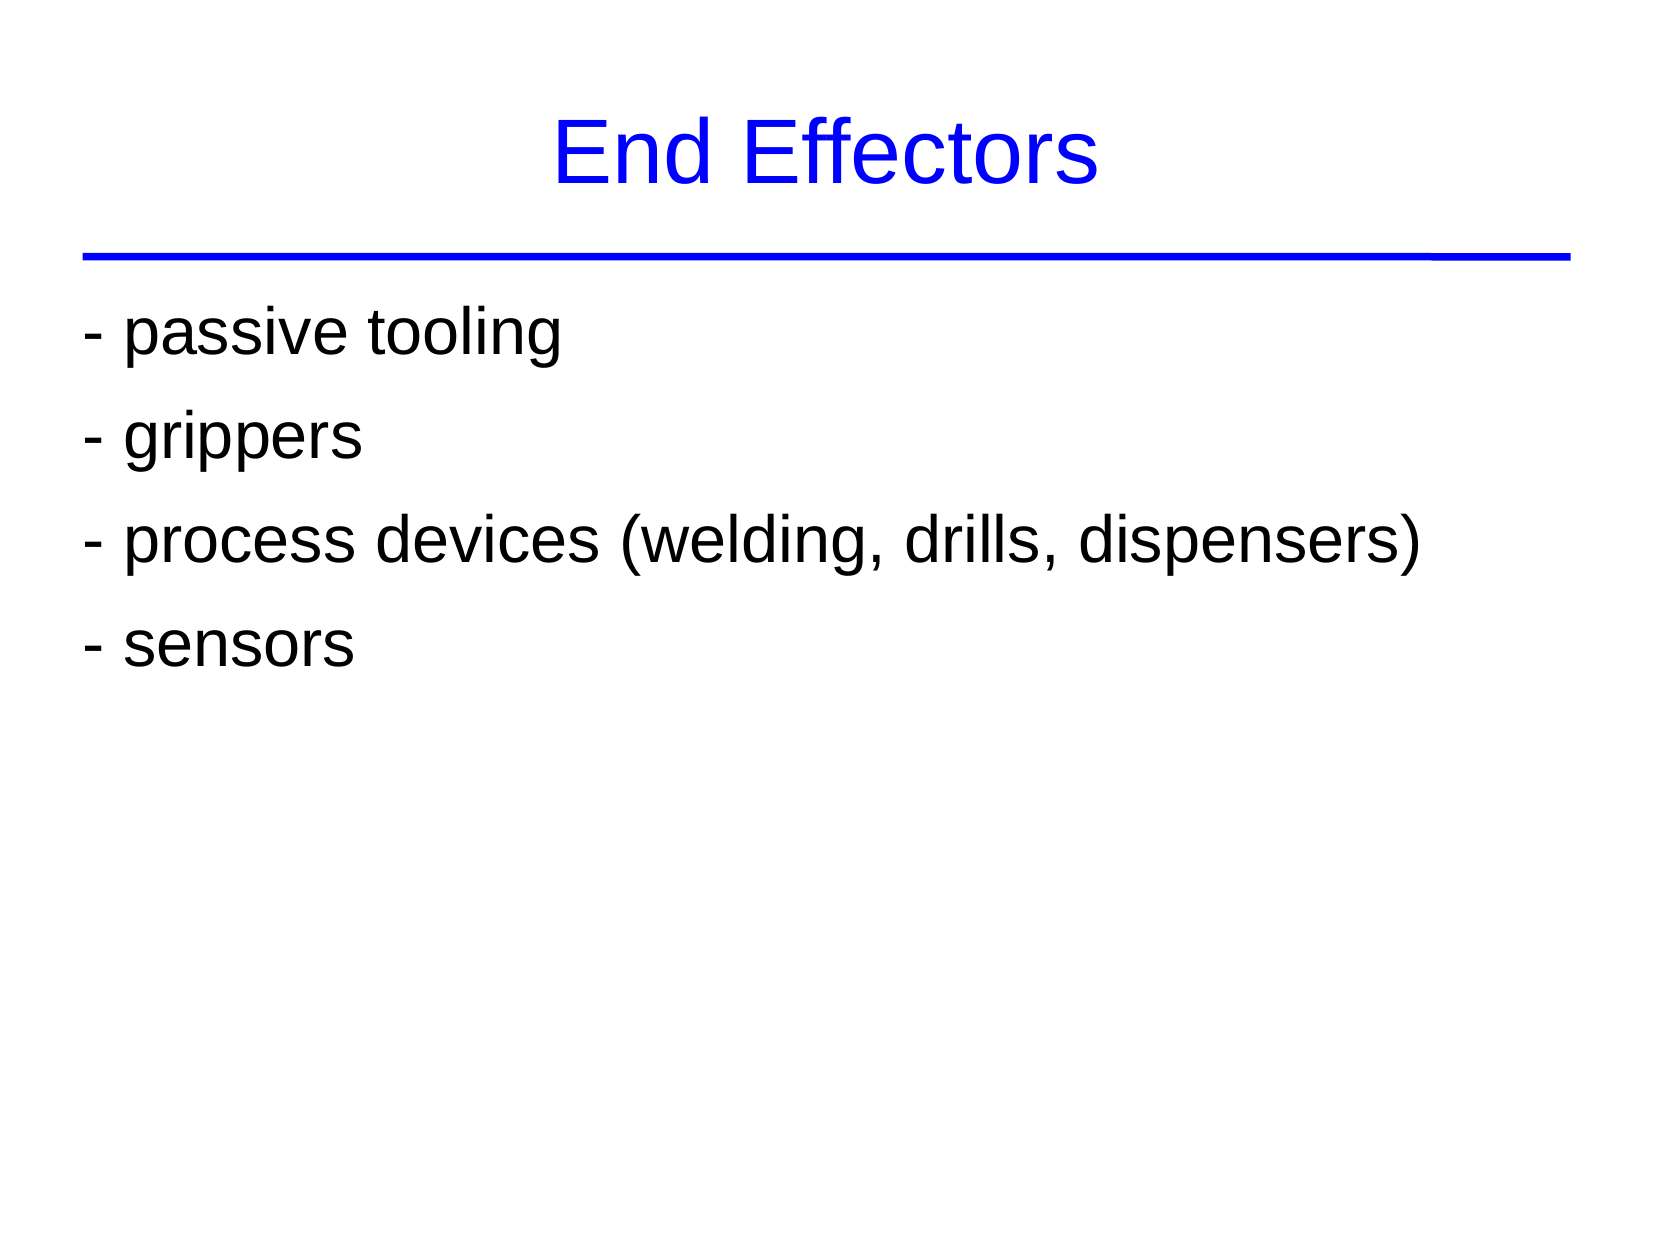

# End Effectors
- passive tooling
- grippers
- process devices (welding, drills, dispensers)
- sensors